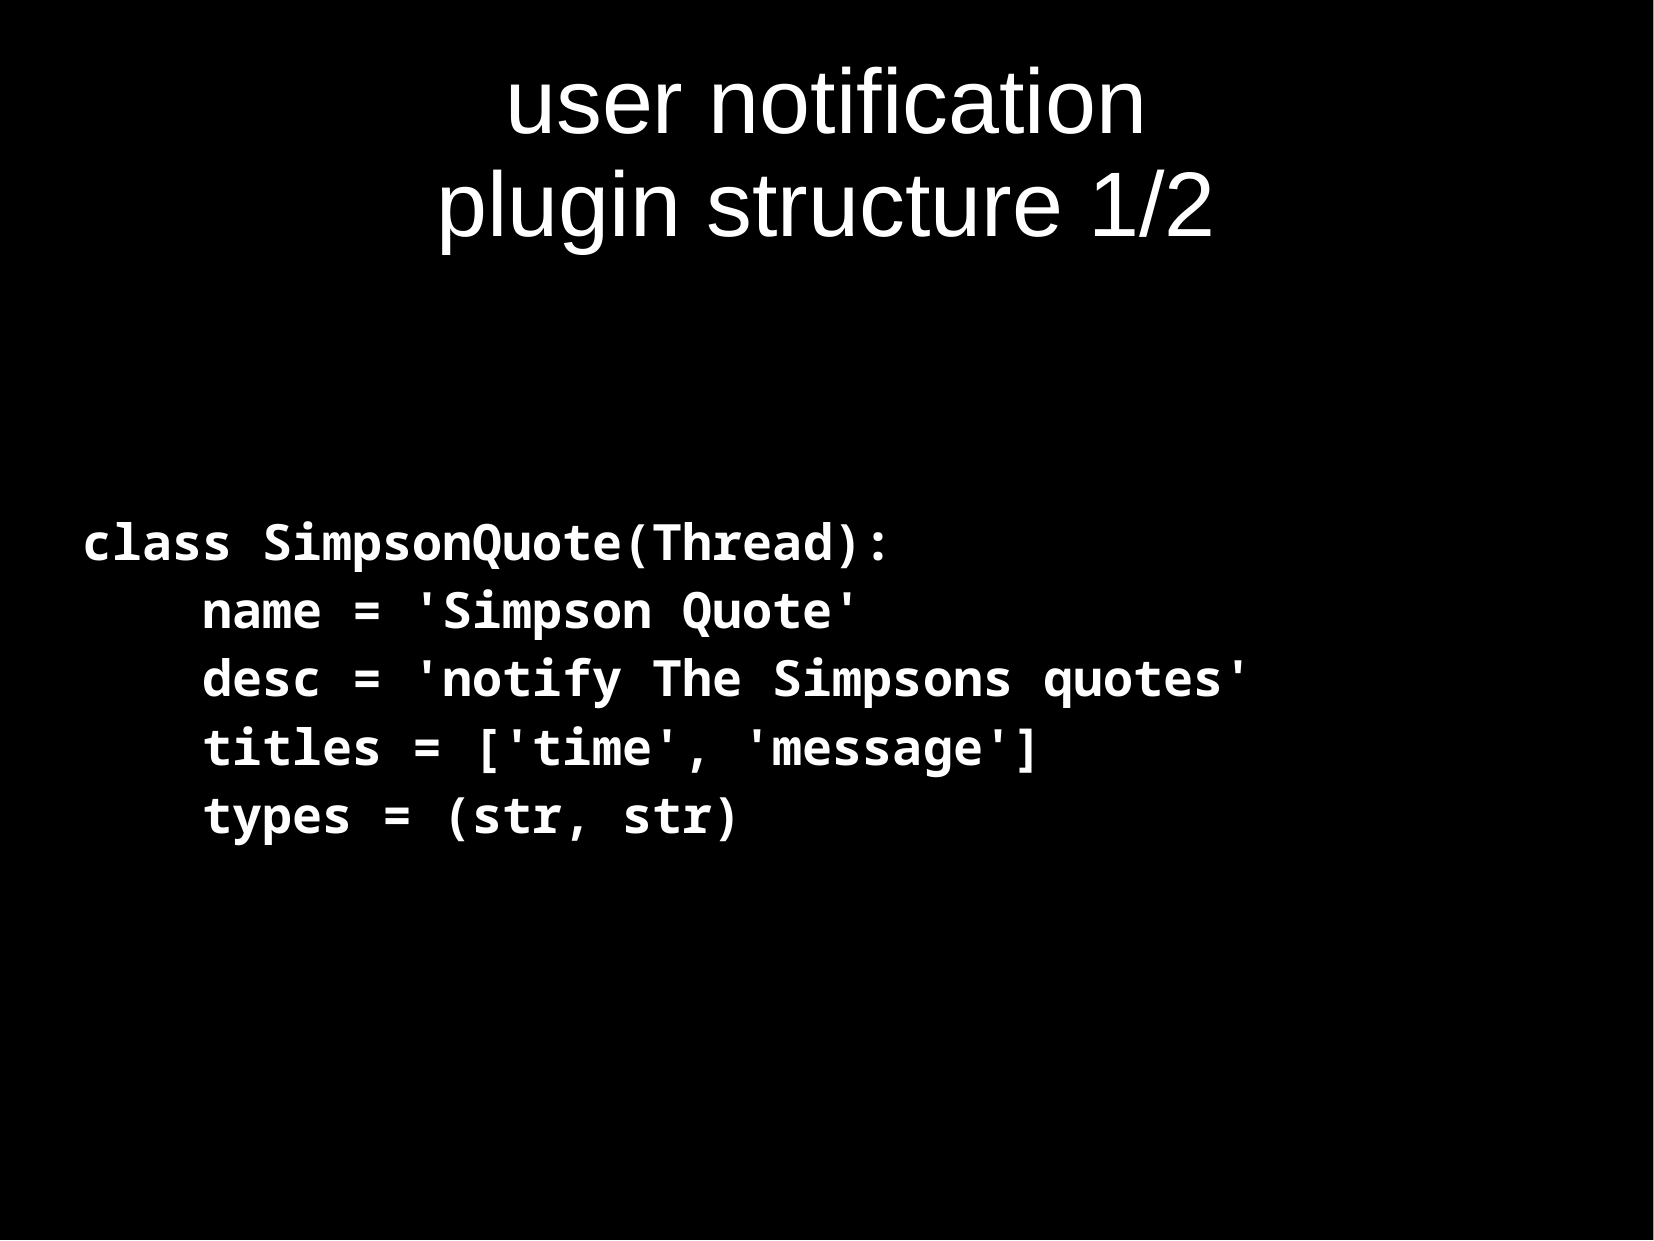

user notification
plugin structure 1/2
# class SimpsonQuote(Thread):
 name = 'Simpson Quote'
 desc = 'notify The Simpsons quotes'
 titles = ['time', 'message']
 types = (str, str)